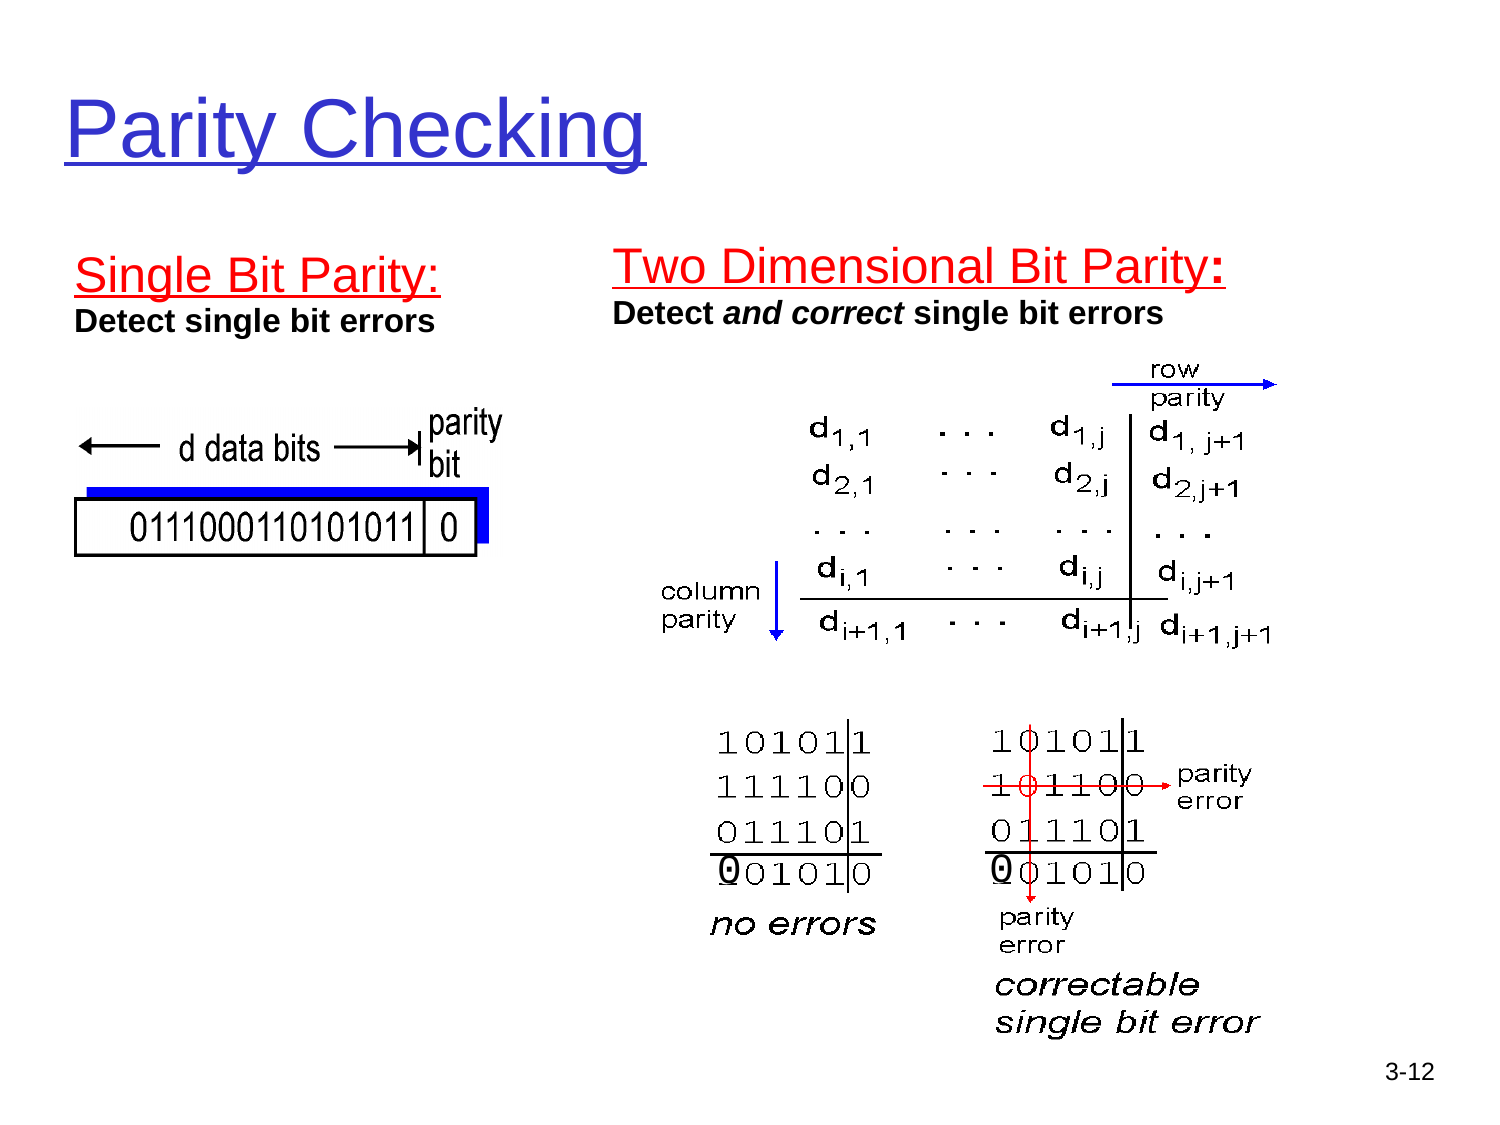

# Parity Checking
Two Dimensional Bit Parity:
Detect and correct single bit errors
Single Bit Parity:
Detect single bit errors
0
0
12